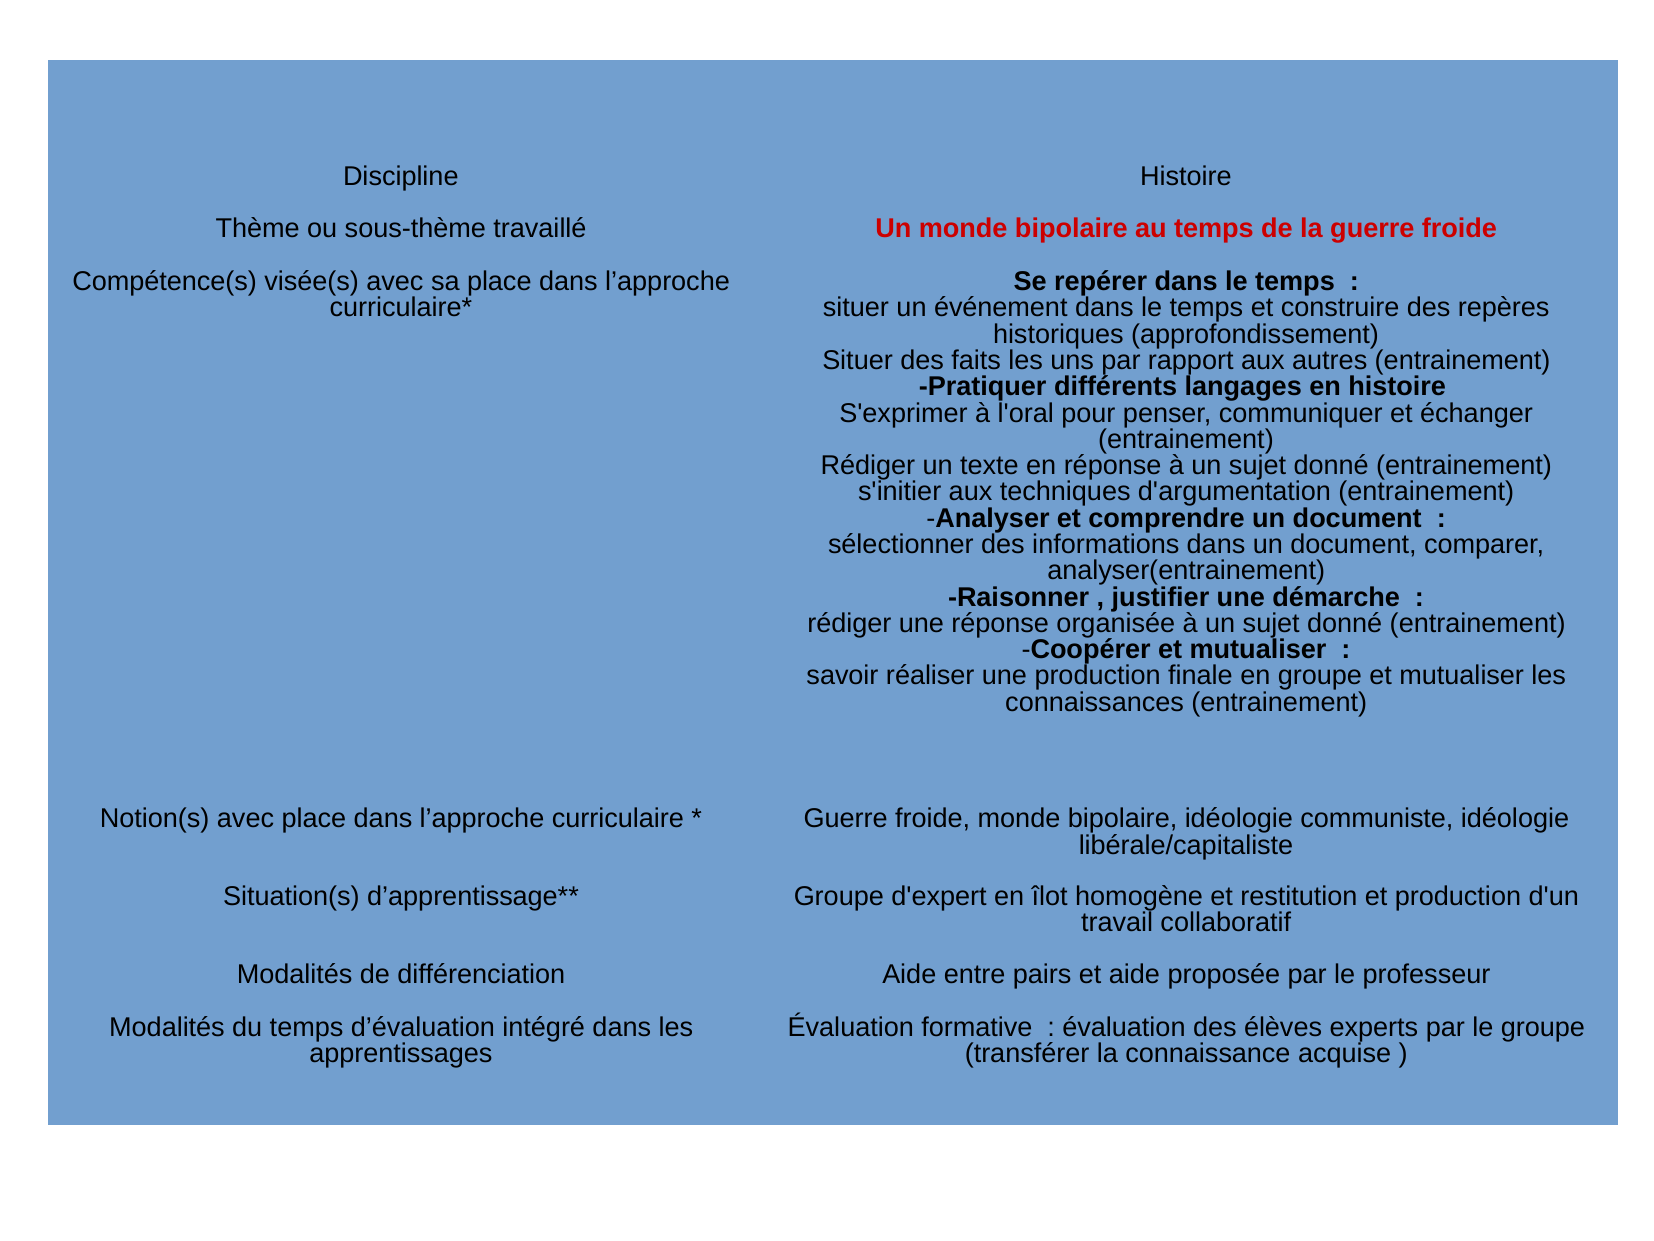

| | |
| --- | --- |
| Discipline | Histoire |
| Thème ou sous-thème travaillé | Un monde bipolaire au temps de la guerre froide |
| Compétence(s) visée(s) avec sa place dans l’approche curriculaire\* | Se repérer dans le temps  : situer un événement dans le temps et construire des repères historiques (approfondissement) Situer des faits les uns par rapport aux autres (entrainement) -Pratiquer différents langages en histoire  S'exprimer à l'oral pour penser, communiquer et échanger (entrainement) Rédiger un texte en réponse à un sujet donné (entrainement) s'initier aux techniques d'argumentation (entrainement) -Analyser et comprendre un document  : sélectionner des informations dans un document, comparer, analyser(entrainement) -Raisonner , justifier une démarche  : rédiger une réponse organisée à un sujet donné (entrainement) -Coopérer et mutualiser  : savoir réaliser une production finale en groupe et mutualiser les connaissances (entrainement) |
| Notion(s) avec place dans l’approche curriculaire \* | Guerre froide, monde bipolaire, idéologie communiste, idéologie libérale/capitaliste |
| Situation(s) d’apprentissage\*\* | Groupe d'expert en îlot homogène et restitution et production d'un travail collaboratif |
| Modalités de différenciation | Aide entre pairs et aide proposée par le professeur |
| Modalités du temps d’évaluation intégré dans les apprentissages | Évaluation formative  : évaluation des élèves experts par le groupe (transférer la connaissance acquise ) |